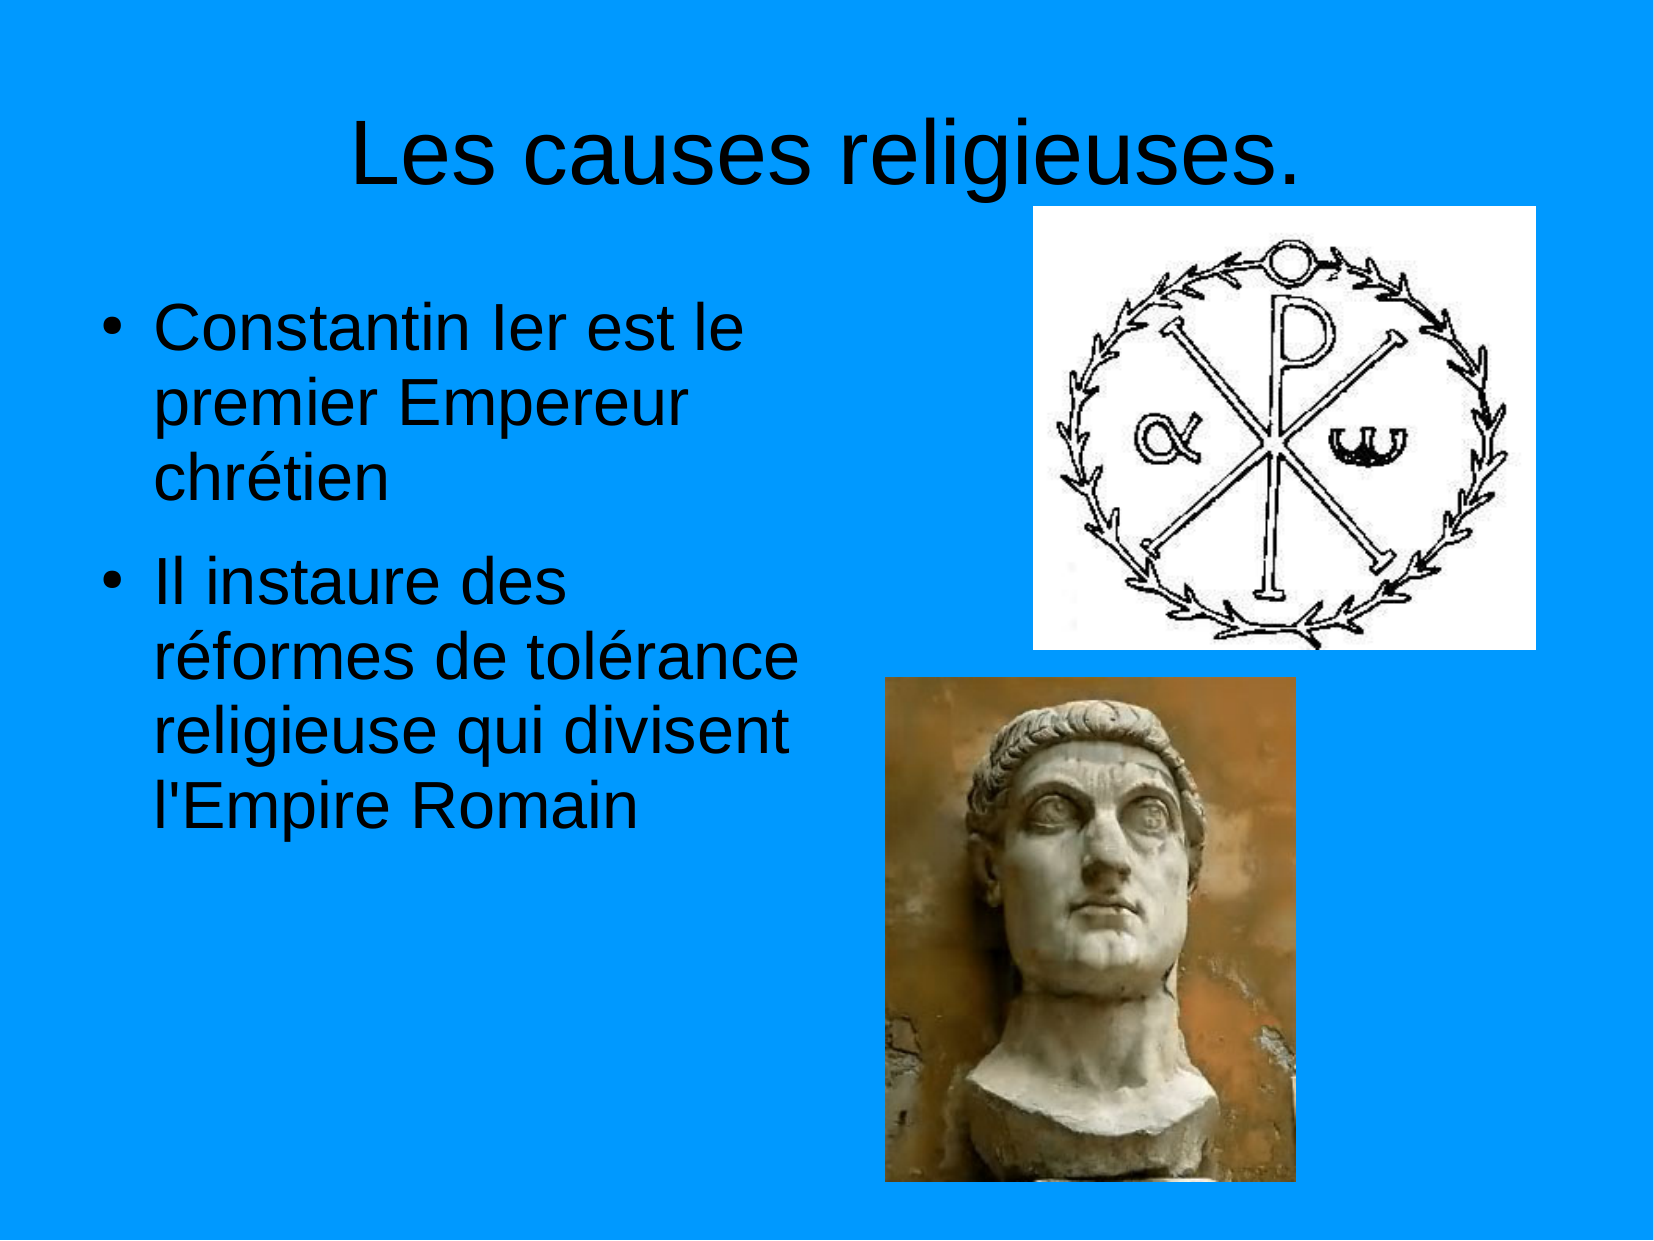

# Les causes religieuses.
Constantin Ier est le premier Empereur chrétien
Il instaure des réformes de tolérance religieuse qui divisent l'Empire Romain